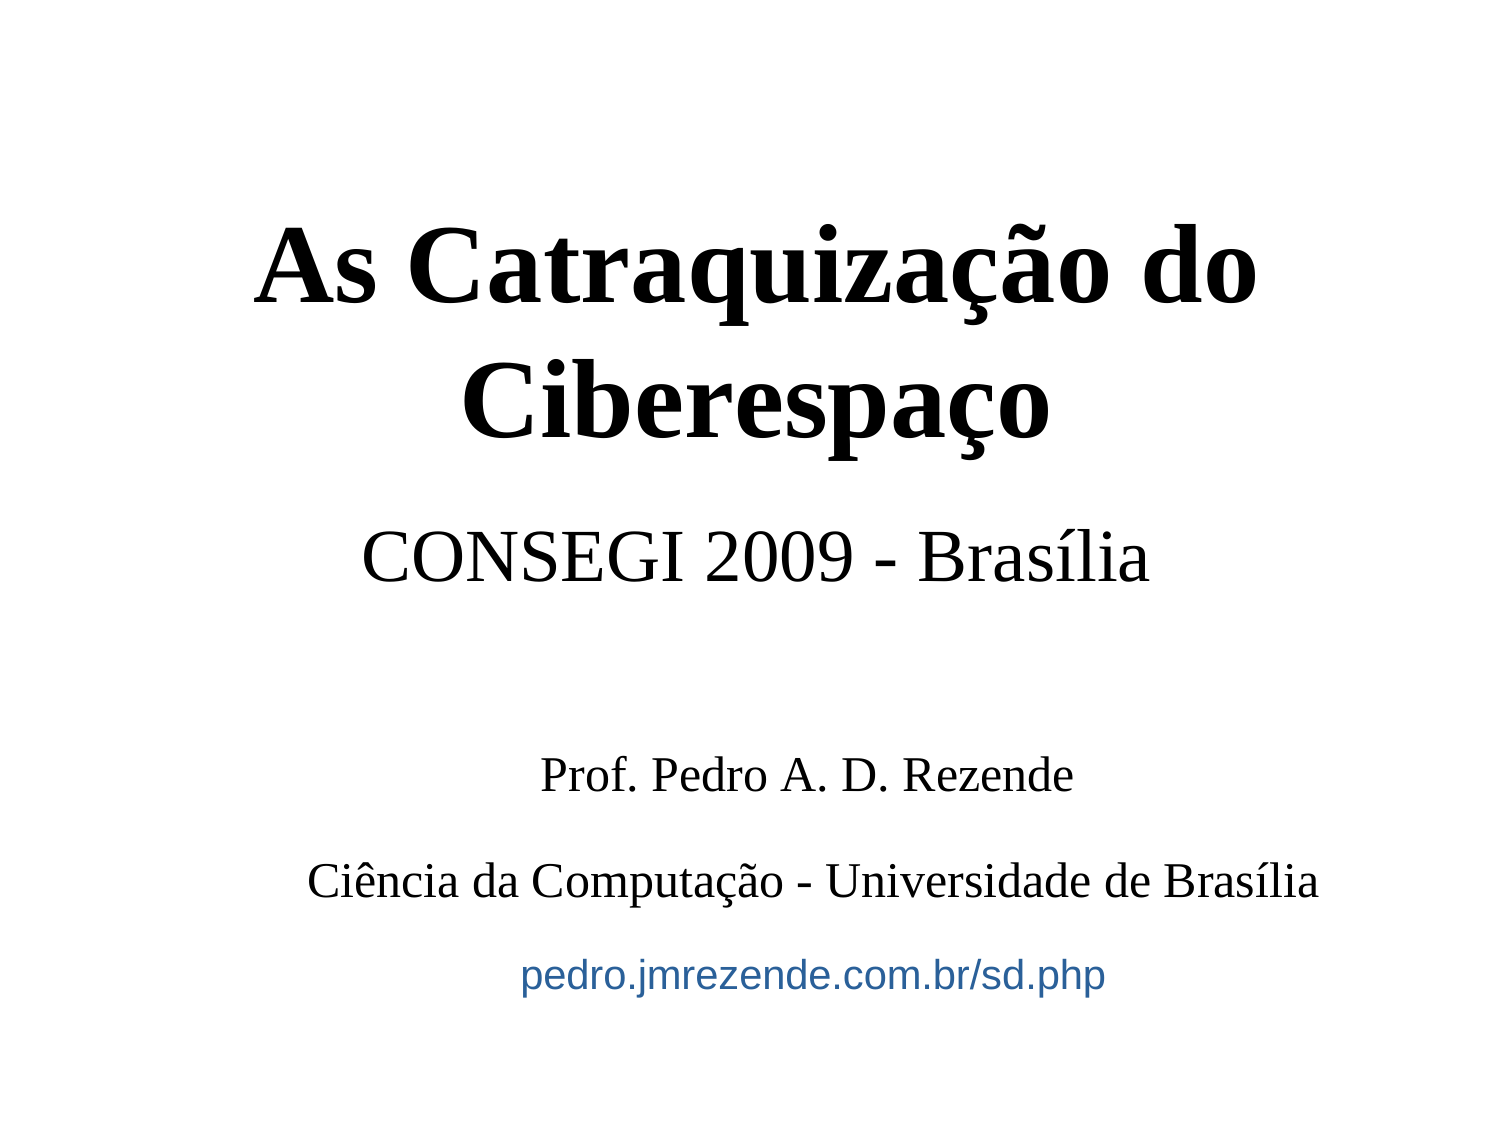

# As Catraquização do Ciberespaço CONSEGI 2009 - Brasília
Prof. Pedro A. D. Rezende
Ciência da Computação - Universidade de Brasília
pedro.jmrezende.com.br/sd.php